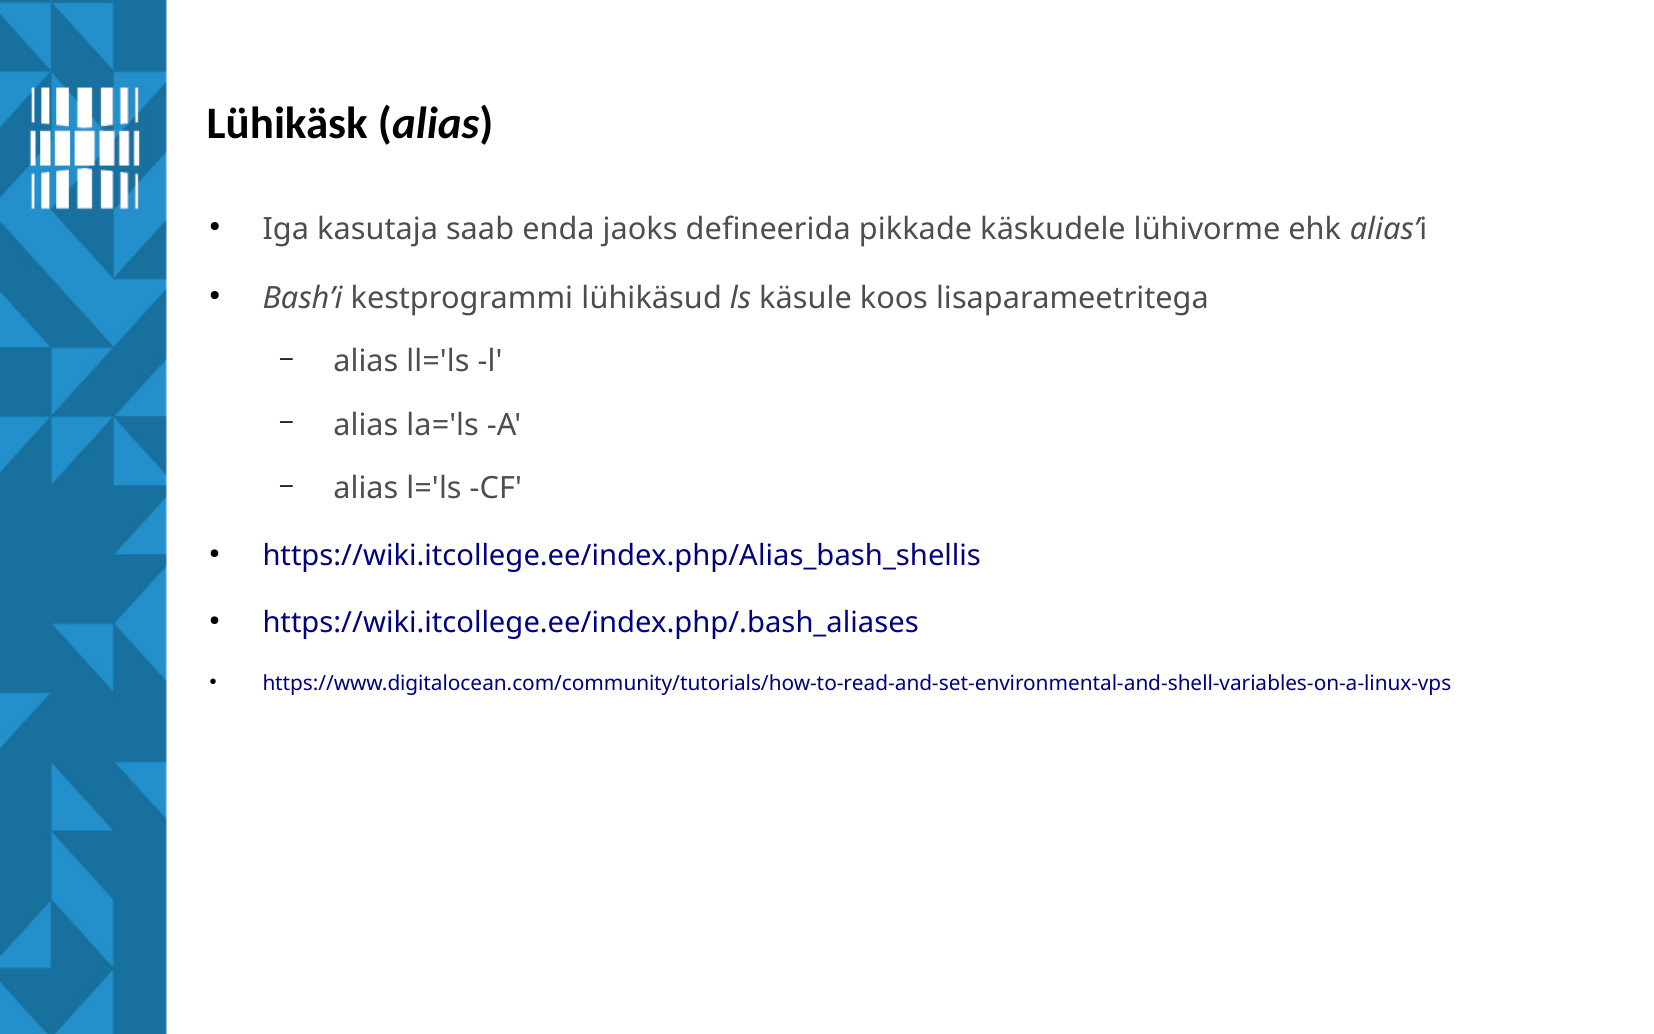

# Lühikäsk (alias)
Iga kasutaja saab enda jaoks defineerida pikkade käskudele lühivorme ehk alias’i
Bash’i kestprogrammi lühikäsud ls käsule koos lisaparameetritega
alias ll='ls -l'
alias la='ls -A'
alias l='ls -CF'
https://wiki.itcollege.ee/index.php/Alias_bash_shellis
https://wiki.itcollege.ee/index.php/.bash_aliases
https://www.digitalocean.com/community/tutorials/how-to-read-and-set-environmental-and-shell-variables-on-a-linux-vps